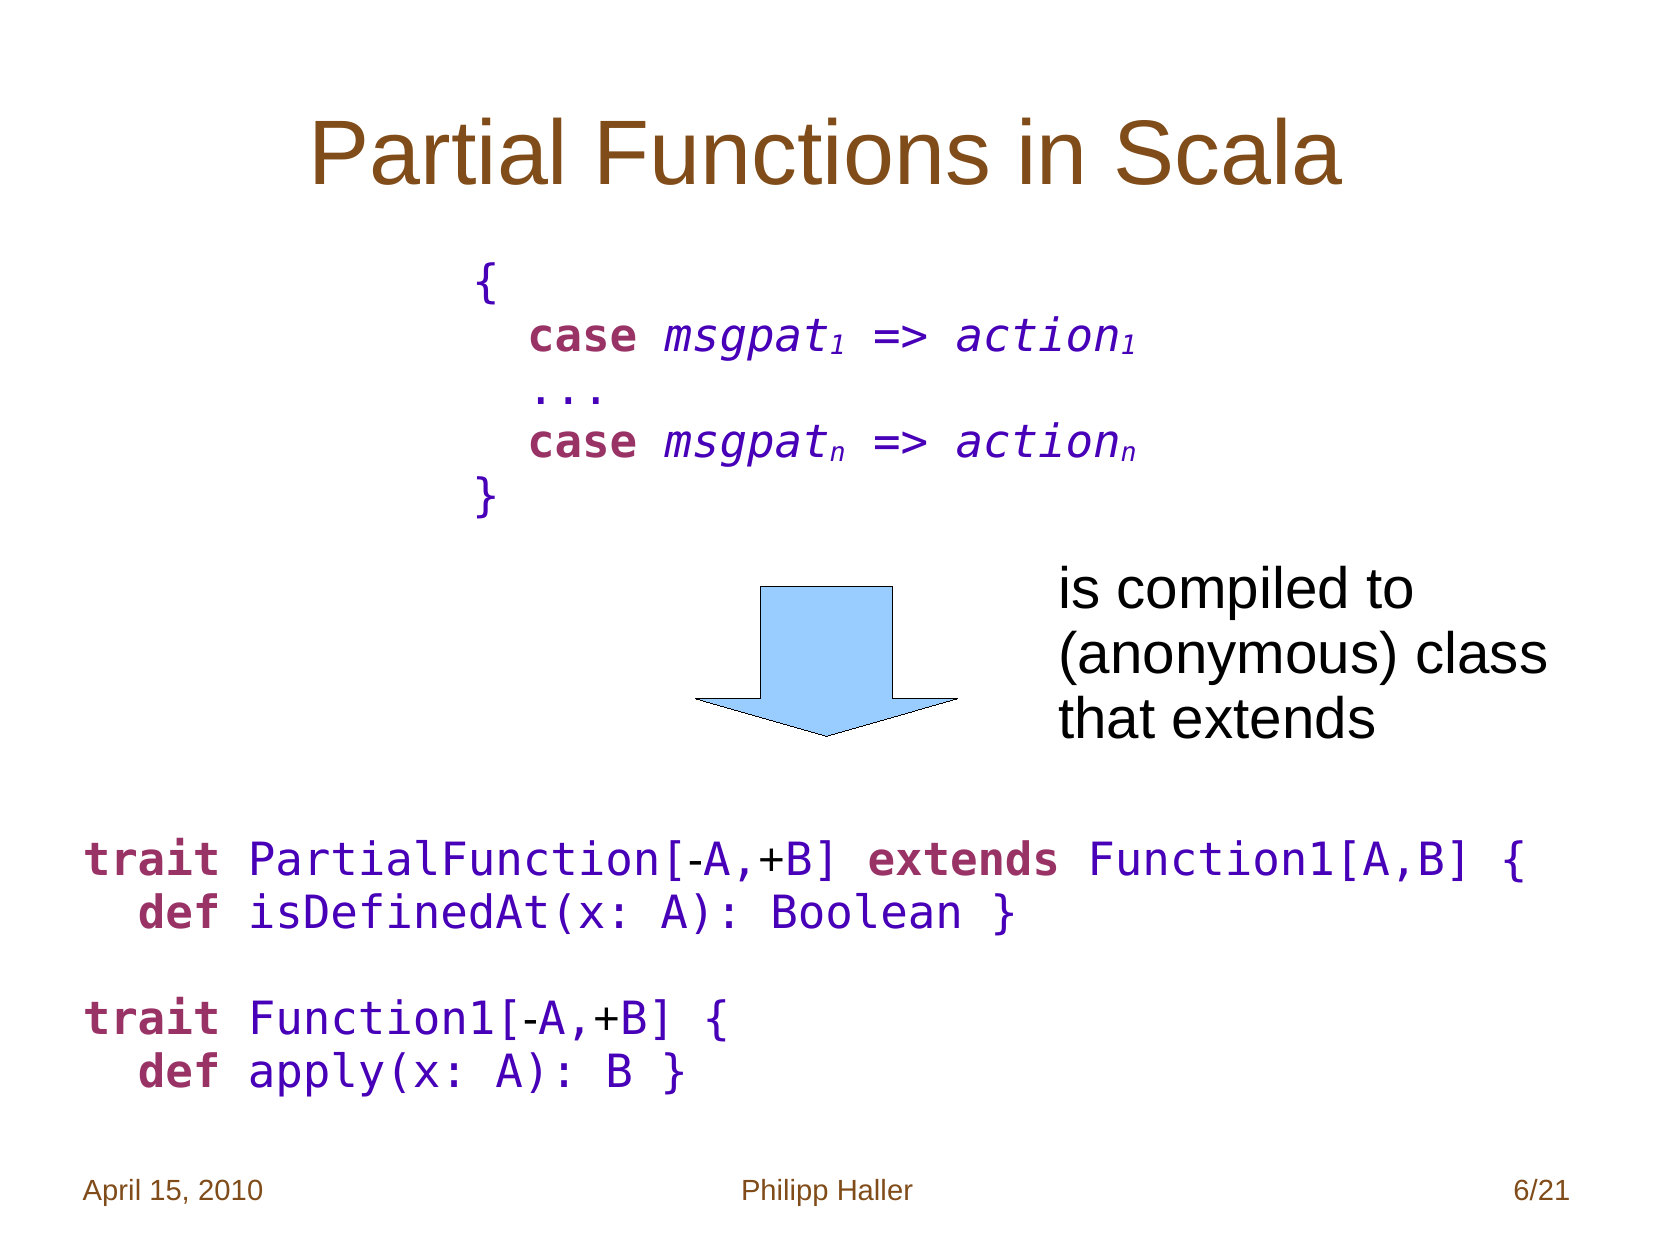

# Partial Functions in Scala
{
 case msgpat1 => action1
 ...
 case msgpatn => actionn
}
is compiled to (anonymous) class that extends
trait PartialFunction[-A,+B] extends Function1[A,B] {
 def isDefinedAt(x: A): Boolean }
trait Function1[-A,+B] {
 def apply(x: A): B }
April 15, 2010
Translucent Functions
6